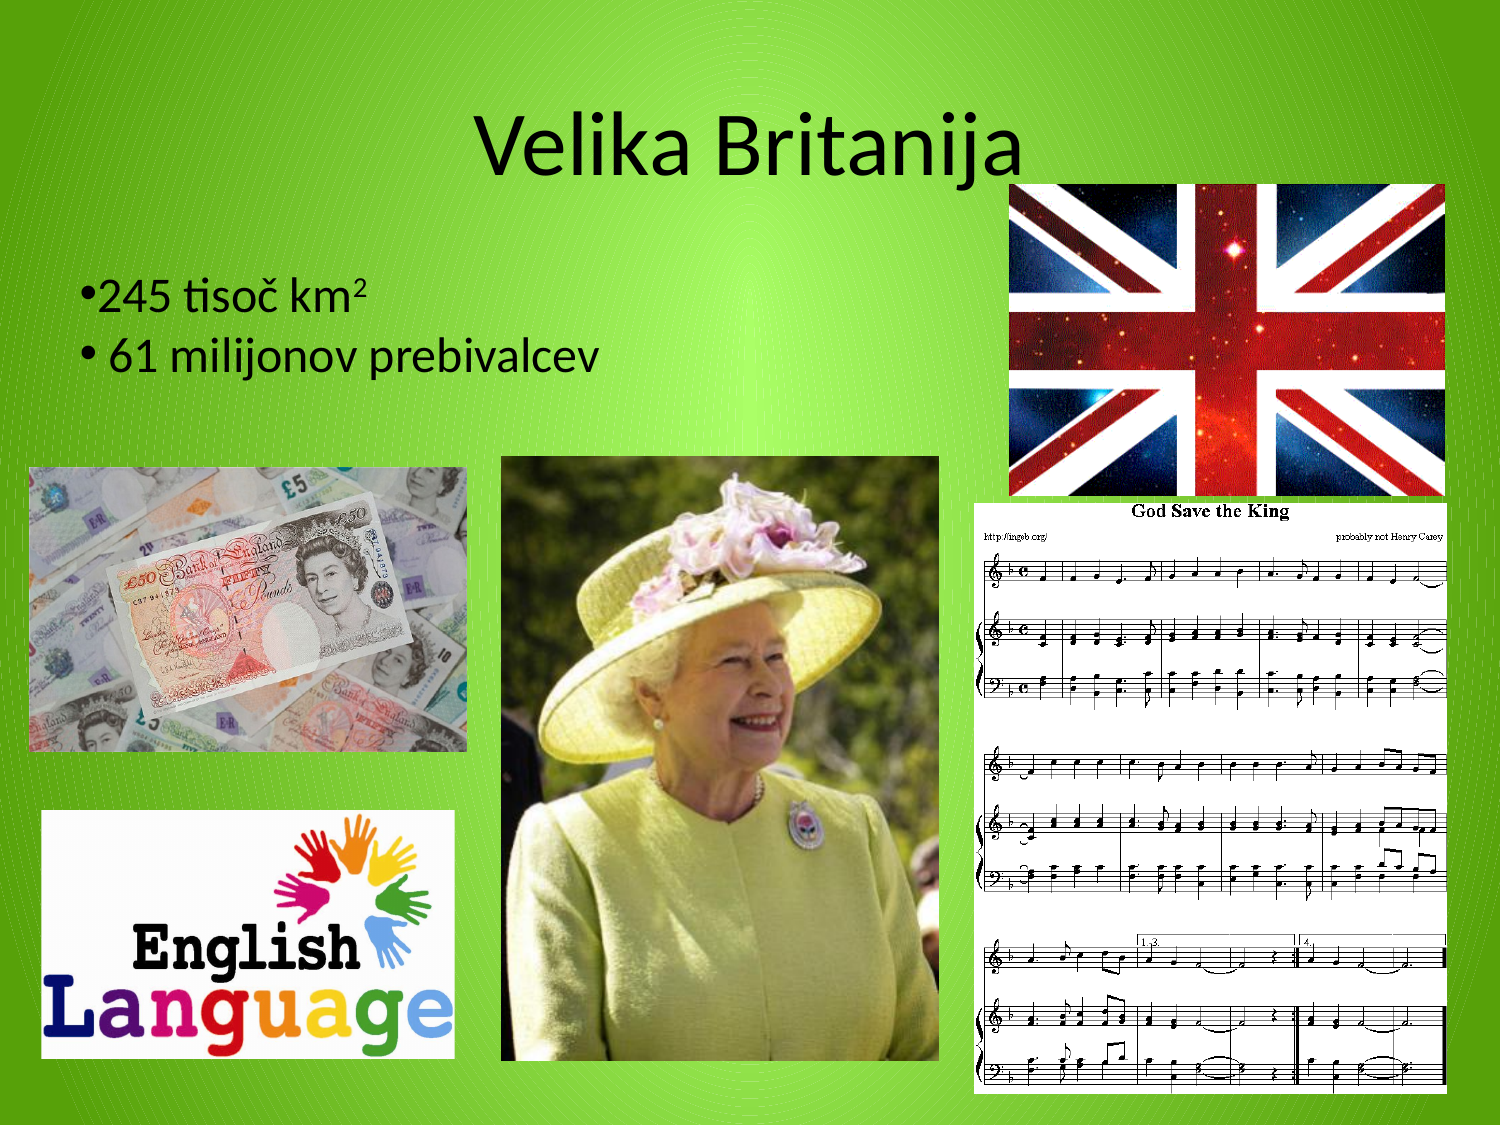

# Velika Britanija
245 tisoč km2
 61 milijonov prebivalcev